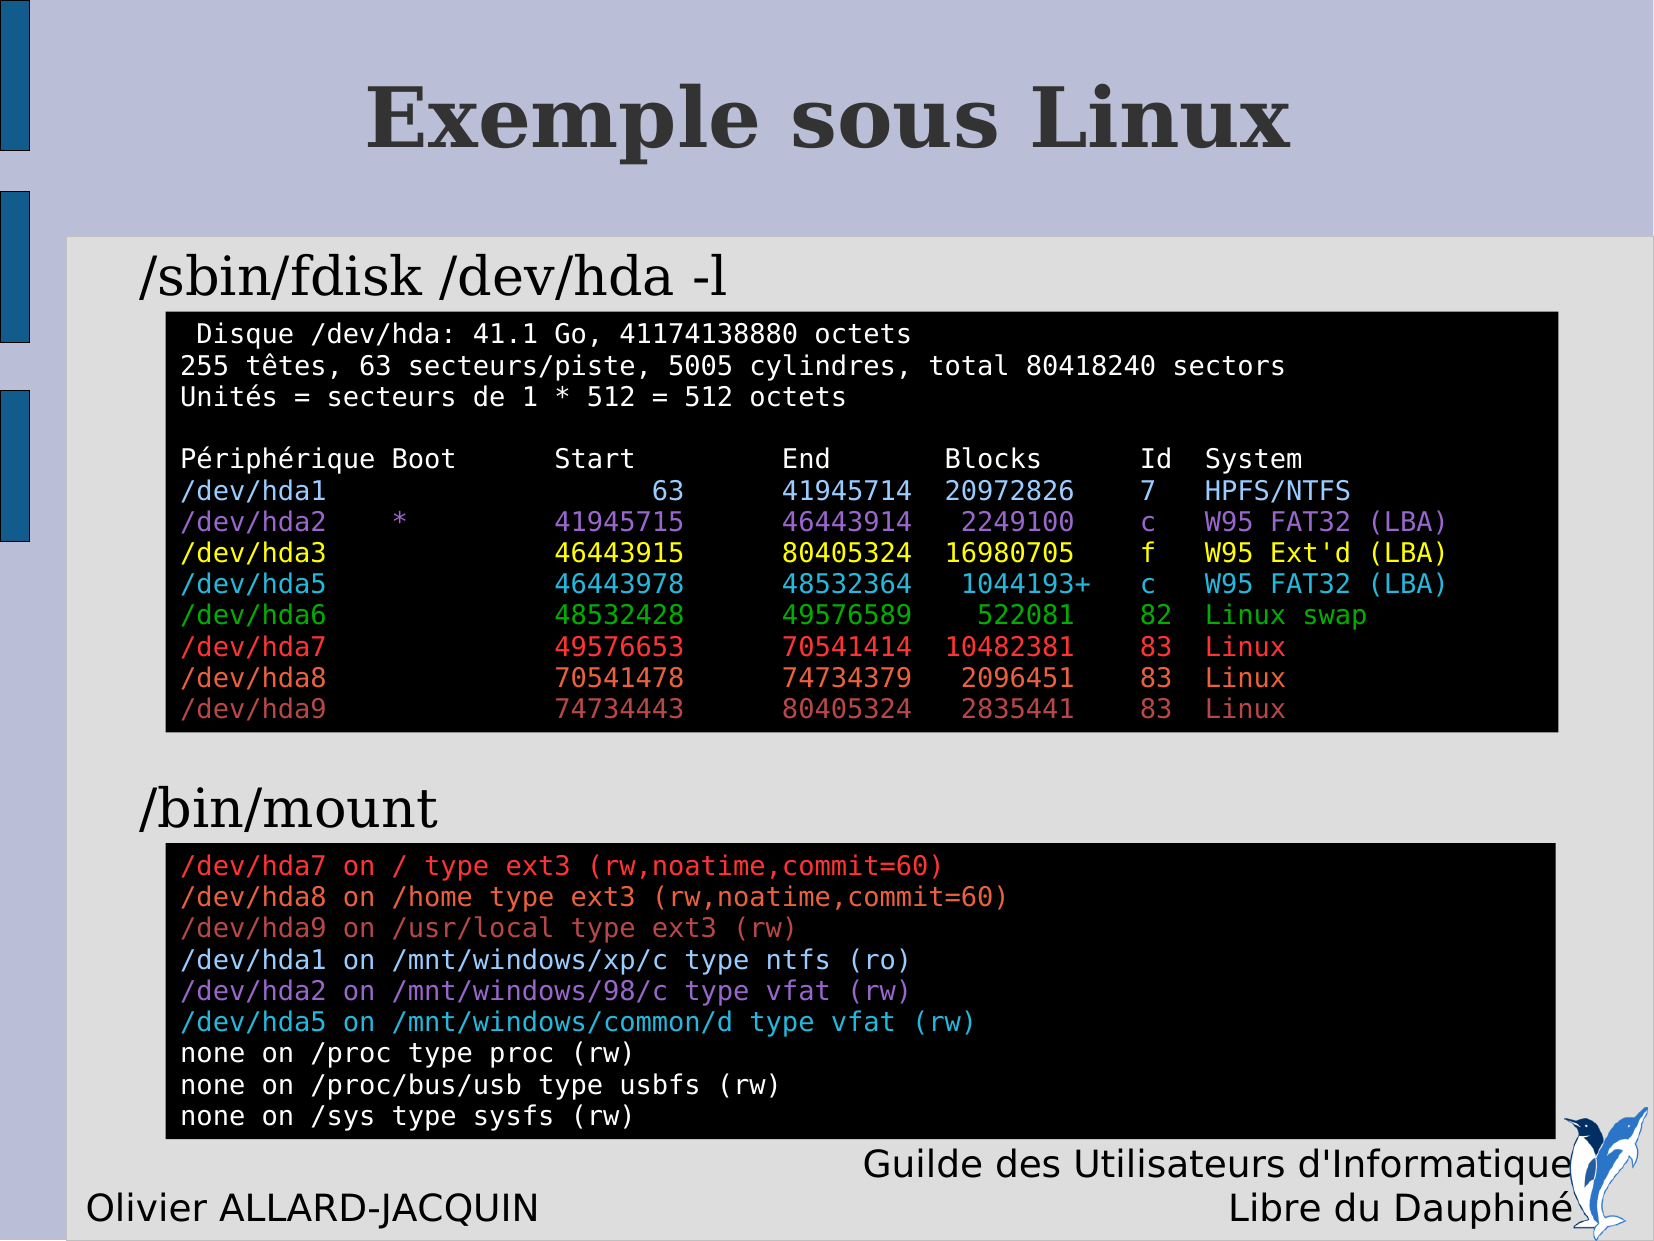

# Exemple sous Linux
/sbin/fdisk /dev/hda -l
 Disque /dev/hda: 41.1 Go, 41174138880 octets
255 têtes, 63 secteurs/piste, 5005 cylindres, total 80418240 sectors
Unités = secteurs de 1 * 512 = 512 octets
Périphérique Boot Start End Blocks Id System
/dev/hda1 63 41945714 20972826 7 HPFS/NTFS
/dev/hda2 * 41945715 46443914 2249100 c W95 FAT32 (LBA)
/dev/hda3 46443915 80405324 16980705 f W95 Ext'd (LBA)
/dev/hda5 46443978 48532364 1044193+ c W95 FAT32 (LBA)
/dev/hda6 48532428 49576589 522081 82 Linux swap
/dev/hda7 49576653 70541414 10482381 83 Linux
/dev/hda8 70541478 74734379 2096451 83 Linux
/dev/hda9 74734443 80405324 2835441 83 Linux
/bin/mount
/dev/hda7 on / type ext3 (rw,noatime,commit=60)
/dev/hda8 on /home type ext3 (rw,noatime,commit=60)
/dev/hda9 on /usr/local type ext3 (rw)
/dev/hda1 on /mnt/windows/xp/c type ntfs (ro)
/dev/hda2 on /mnt/windows/98/c type vfat (rw)
/dev/hda5 on /mnt/windows/common/d type vfat (rw)
none on /proc type proc (rw)
none on /proc/bus/usb type usbfs (rw)
none on /sys type sysfs (rw)